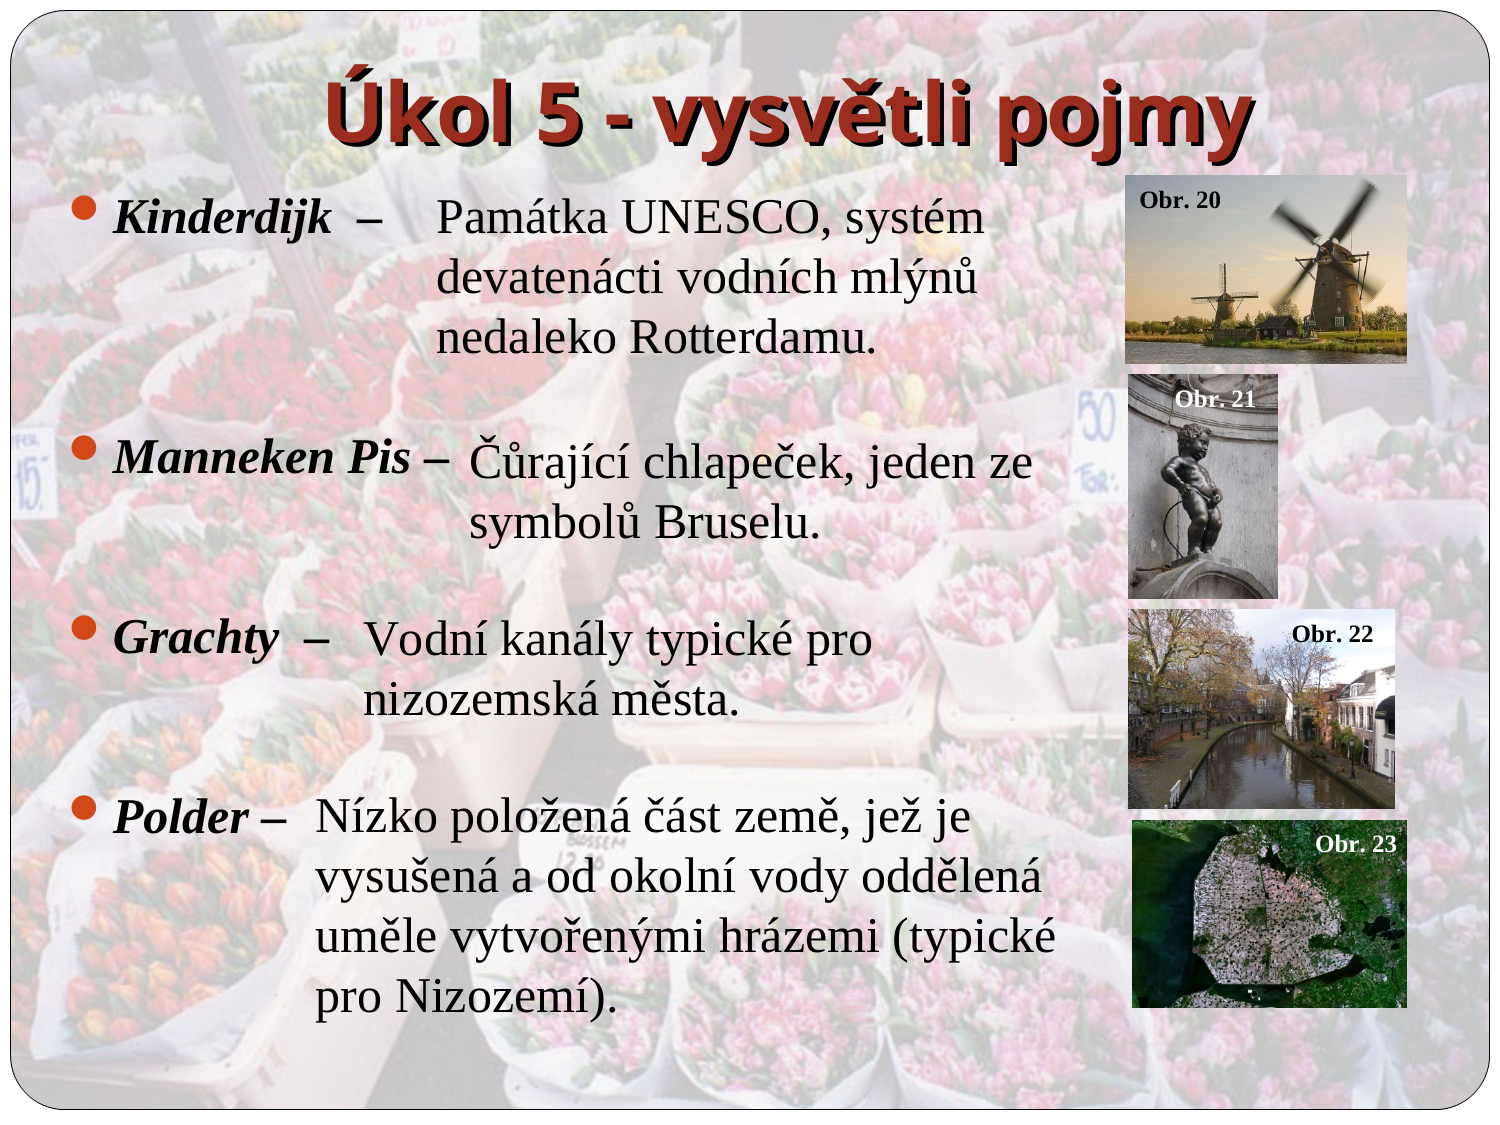

# Úkol 5 - vysvětli pojmy
Kinderdijk –
Manneken Pis –
Grachty –
Polder –
Památka UNESCO, systém devatenácti vodních mlýnů nedaleko Rotterdamu.
Obr. 20
Obr. 21
Čůrající chlapeček, jeden ze symbolů Bruselu.
Vodní kanály typické pro nizozemská města.
Obr. 22
Nízko položená část země, jež je vysušená a od okolní vody oddělená uměle vytvořenými hrázemi (typické pro Nizozemí).
Obr. 23